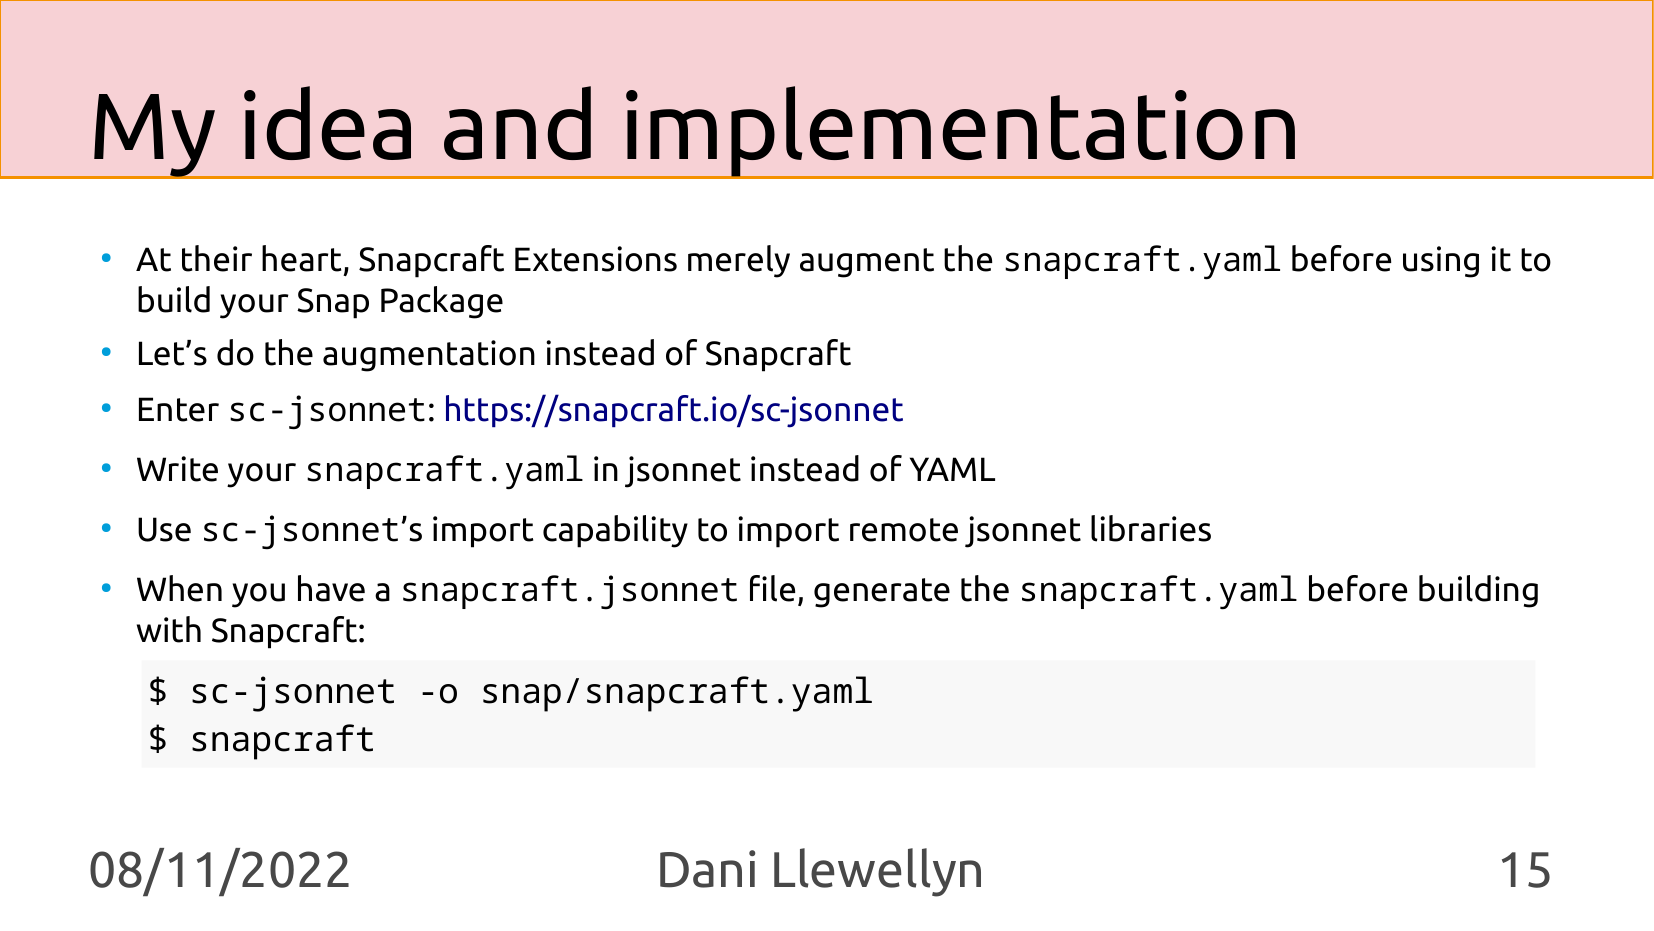

# My idea and implementation
At their heart, Snapcraft Extensions merely augment the snapcraft.yaml before using it to build your Snap Package
Let’s do the augmentation instead of Snapcraft
Enter sc-jsonnet: https://snapcraft.io/sc-jsonnet
Write your snapcraft.yaml in jsonnet instead of YAML
Use sc-jsonnet’s import capability to import remote jsonnet libraries
When you have a snapcraft.jsonnet file, generate the snapcraft.yaml before building with Snapcraft:
$ sc-jsonnet -o snap/snapcraft.yaml
$ snapcraft
08/11/2022
Dani Llewellyn
15